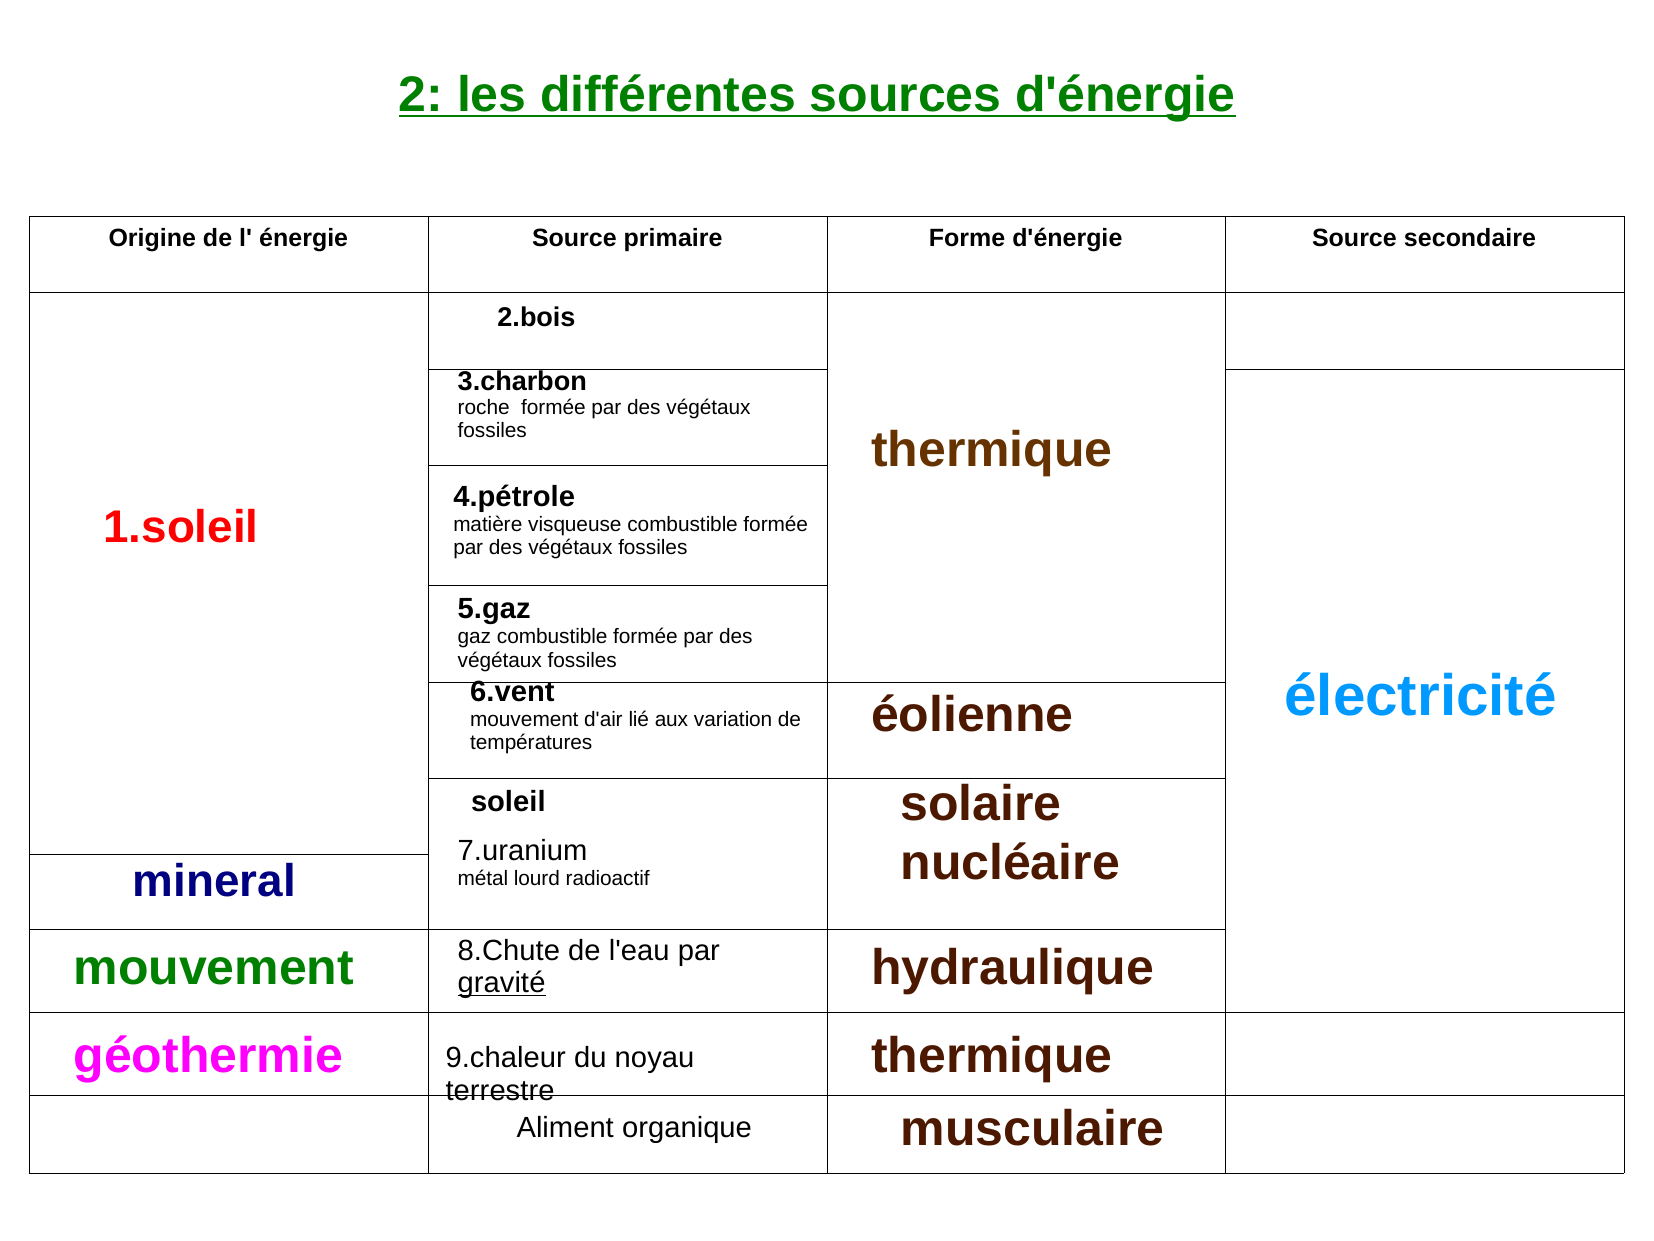

2: les différentes sources d'énergie
| Origine de l' énergie | Source primaire | Forme d'énergie | Source secondaire |
| --- | --- | --- | --- |
| | | | |
| | | | |
| | | | |
| | | | |
| | | | |
| | | | |
| | | | |
| | | | |
| | | | |
| | | | |
2.bois
3.charbon
roche formée par des végétaux fossiles
thermique
1.soleil
4.pétrole
matière visqueuse combustible formée par des végétaux fossiles
5.gaz
gaz combustible formée par des végétaux fossiles
électricité
6.vent
mouvement d'air lié aux variation de températures
éolienne
solaire
soleil
7.uranium
métal lourd radioactif
nucléaire
mineral
8.Chute de l'eau par gravité
mouvement
hydraulique
géothermie
thermique
9.chaleur du noyau terrestre
musculaire
Aliment organique